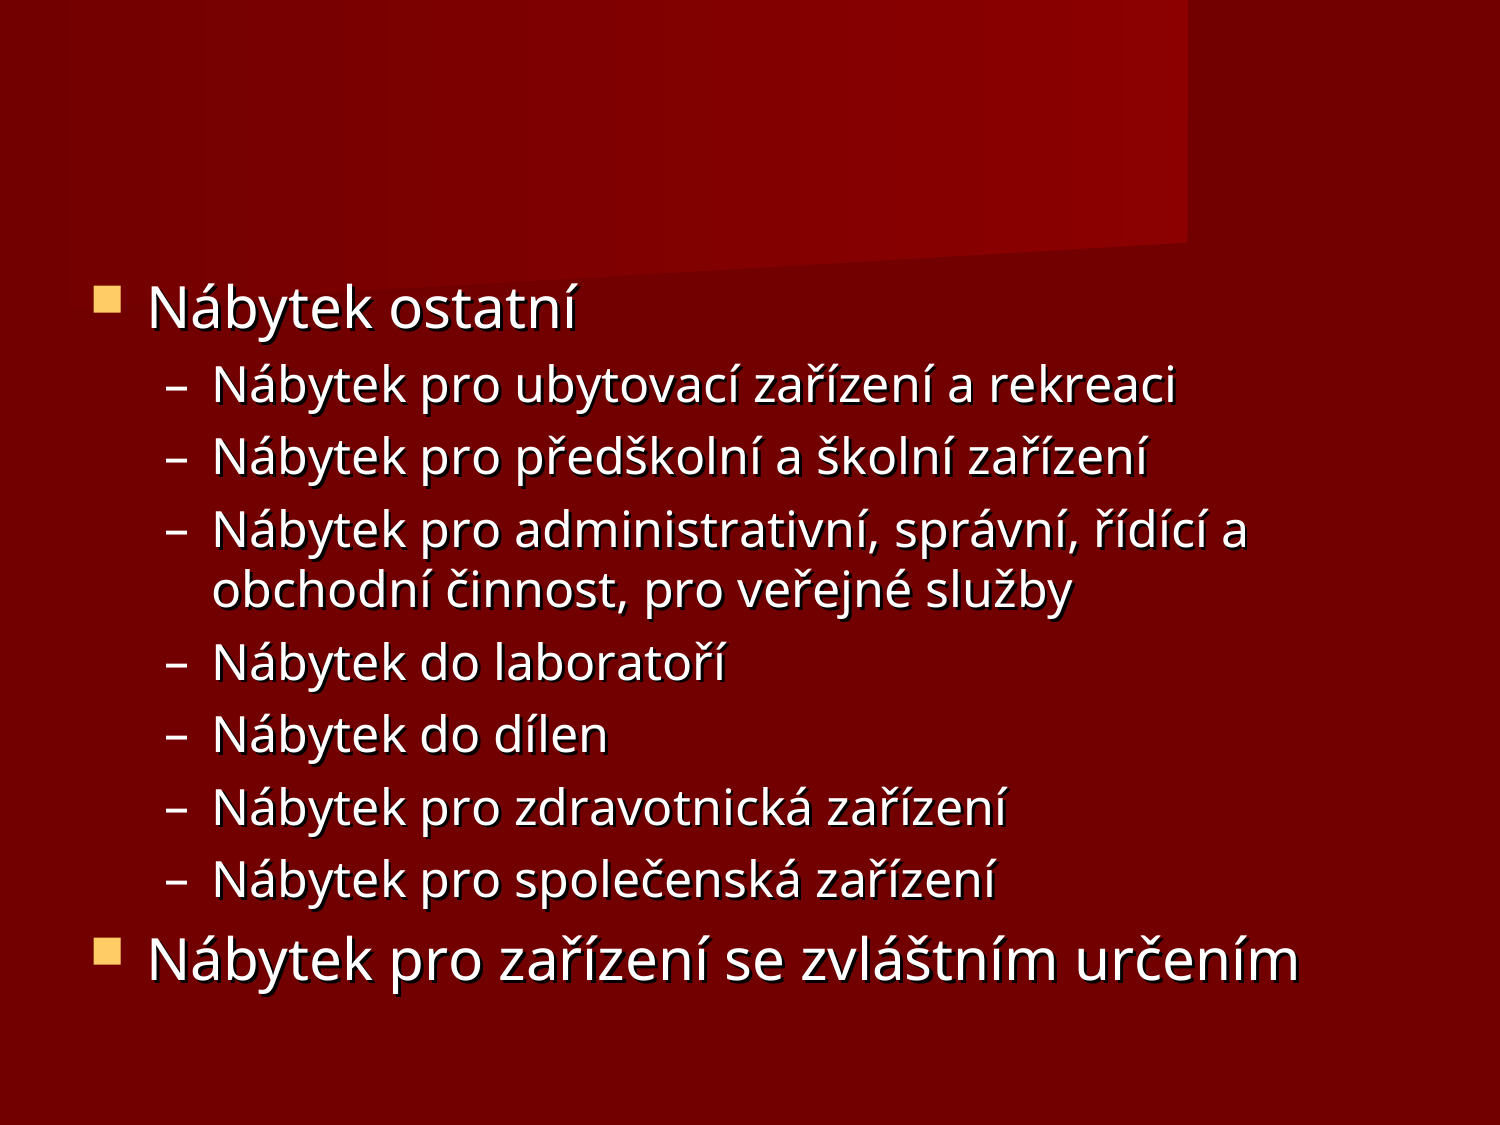

#
Nábytek ostatní
Nábytek pro ubytovací zařízení a rekreaci
Nábytek pro předškolní a školní zařízení
Nábytek pro administrativní, správní, řídící a obchodní činnost, pro veřejné služby
Nábytek do laboratoří
Nábytek do dílen
Nábytek pro zdravotnická zařízení
Nábytek pro společenská zařízení
Nábytek pro zařízení se zvláštním určením